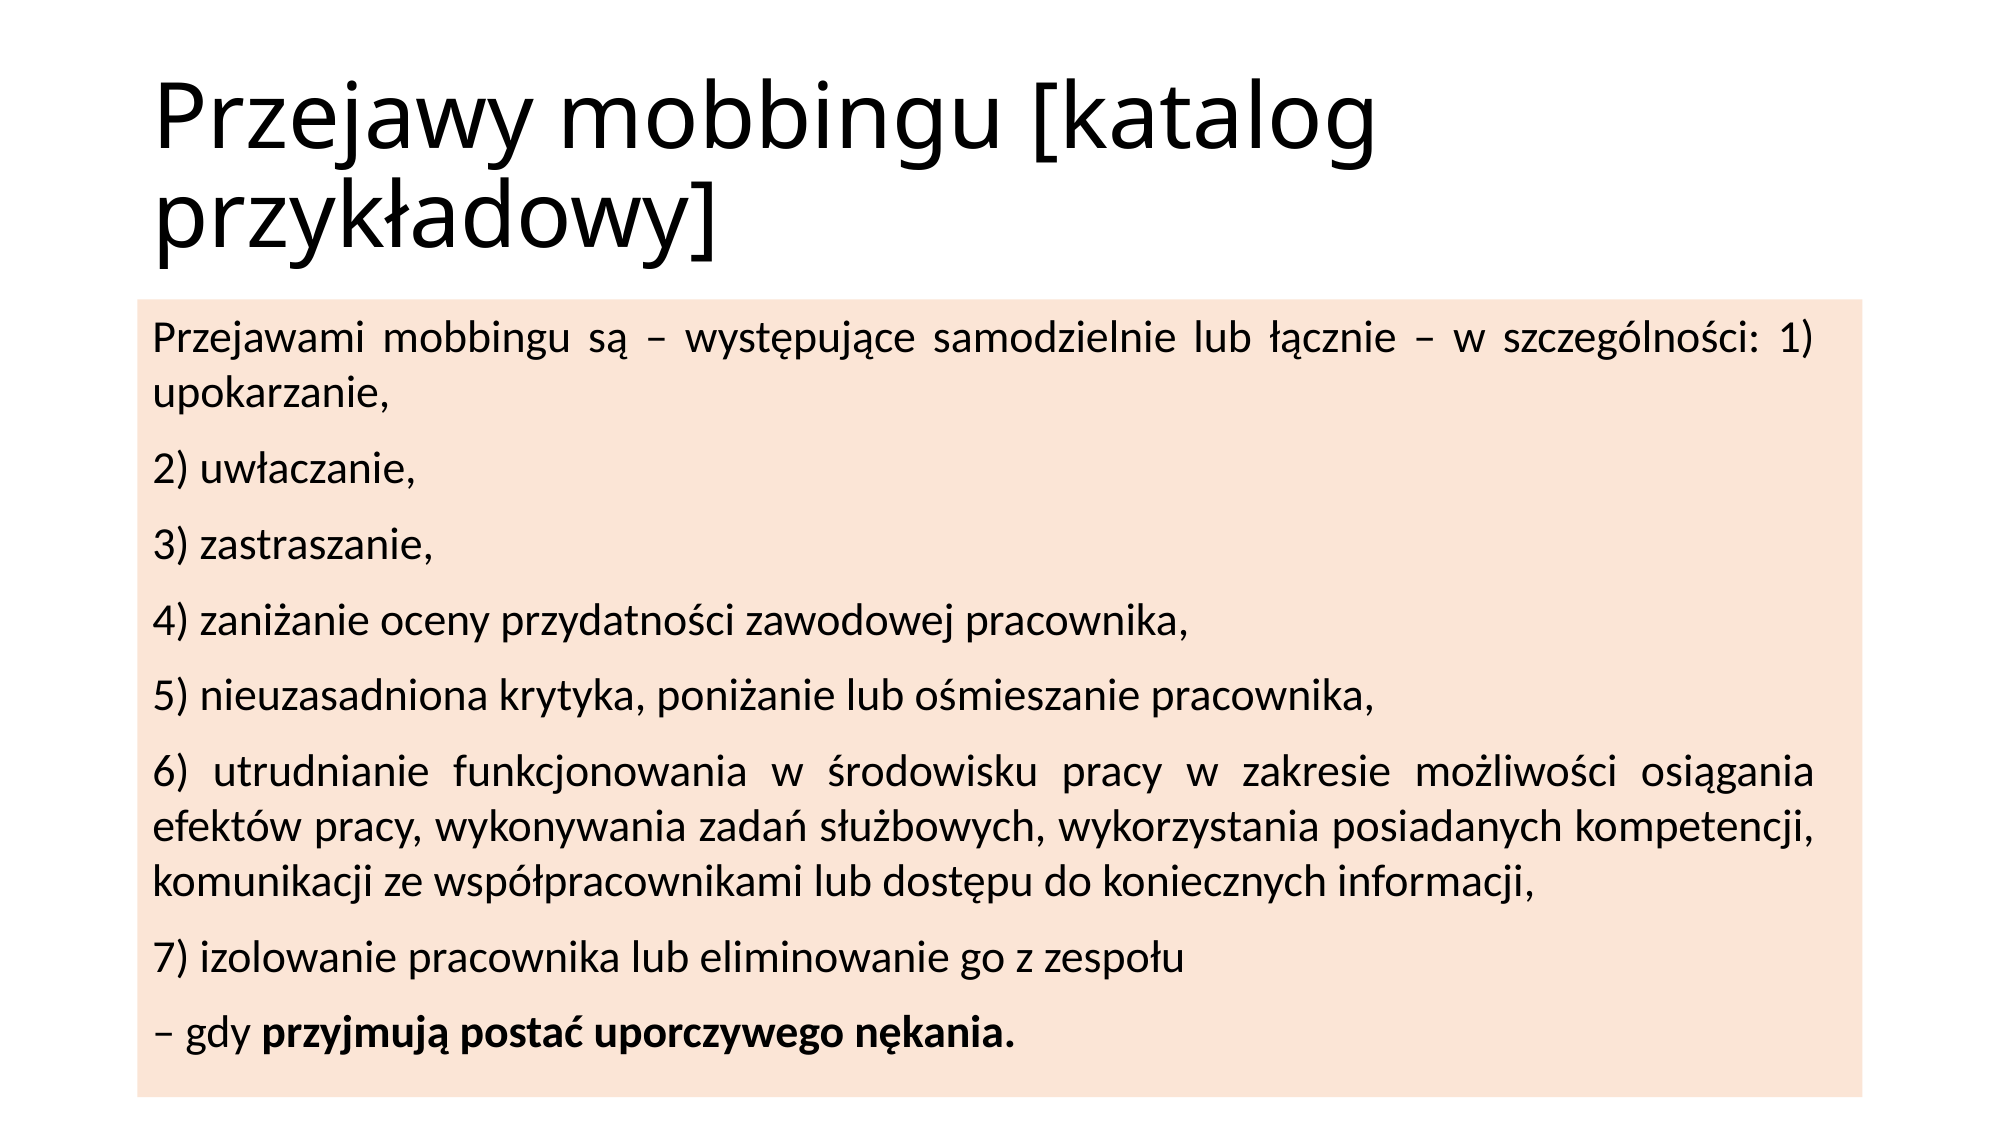

# Przejawy mobbingu [katalog przykładowy]
Przejawami mobbingu są – występujące samodzielnie lub łącznie – w szczególności: 1) upokarzanie,
2) uwłaczanie,
3) zastraszanie,
4) zaniżanie oceny przydatności zawodowej pracownika,
5) nieuzasadniona krytyka, poniżanie lub ośmieszanie pracownika,
6) utrudnianie funkcjonowania w środowisku pracy w zakresie możliwości osiągania efektów pracy, wykonywania zadań służbowych, wykorzystania posiadanych kompetencji, komunikacji ze współpracownikami lub dostępu do koniecznych informacji,
7) izolowanie pracownika lub eliminowanie go z zespołu
– gdy przyjmują postać uporczywego nękania.